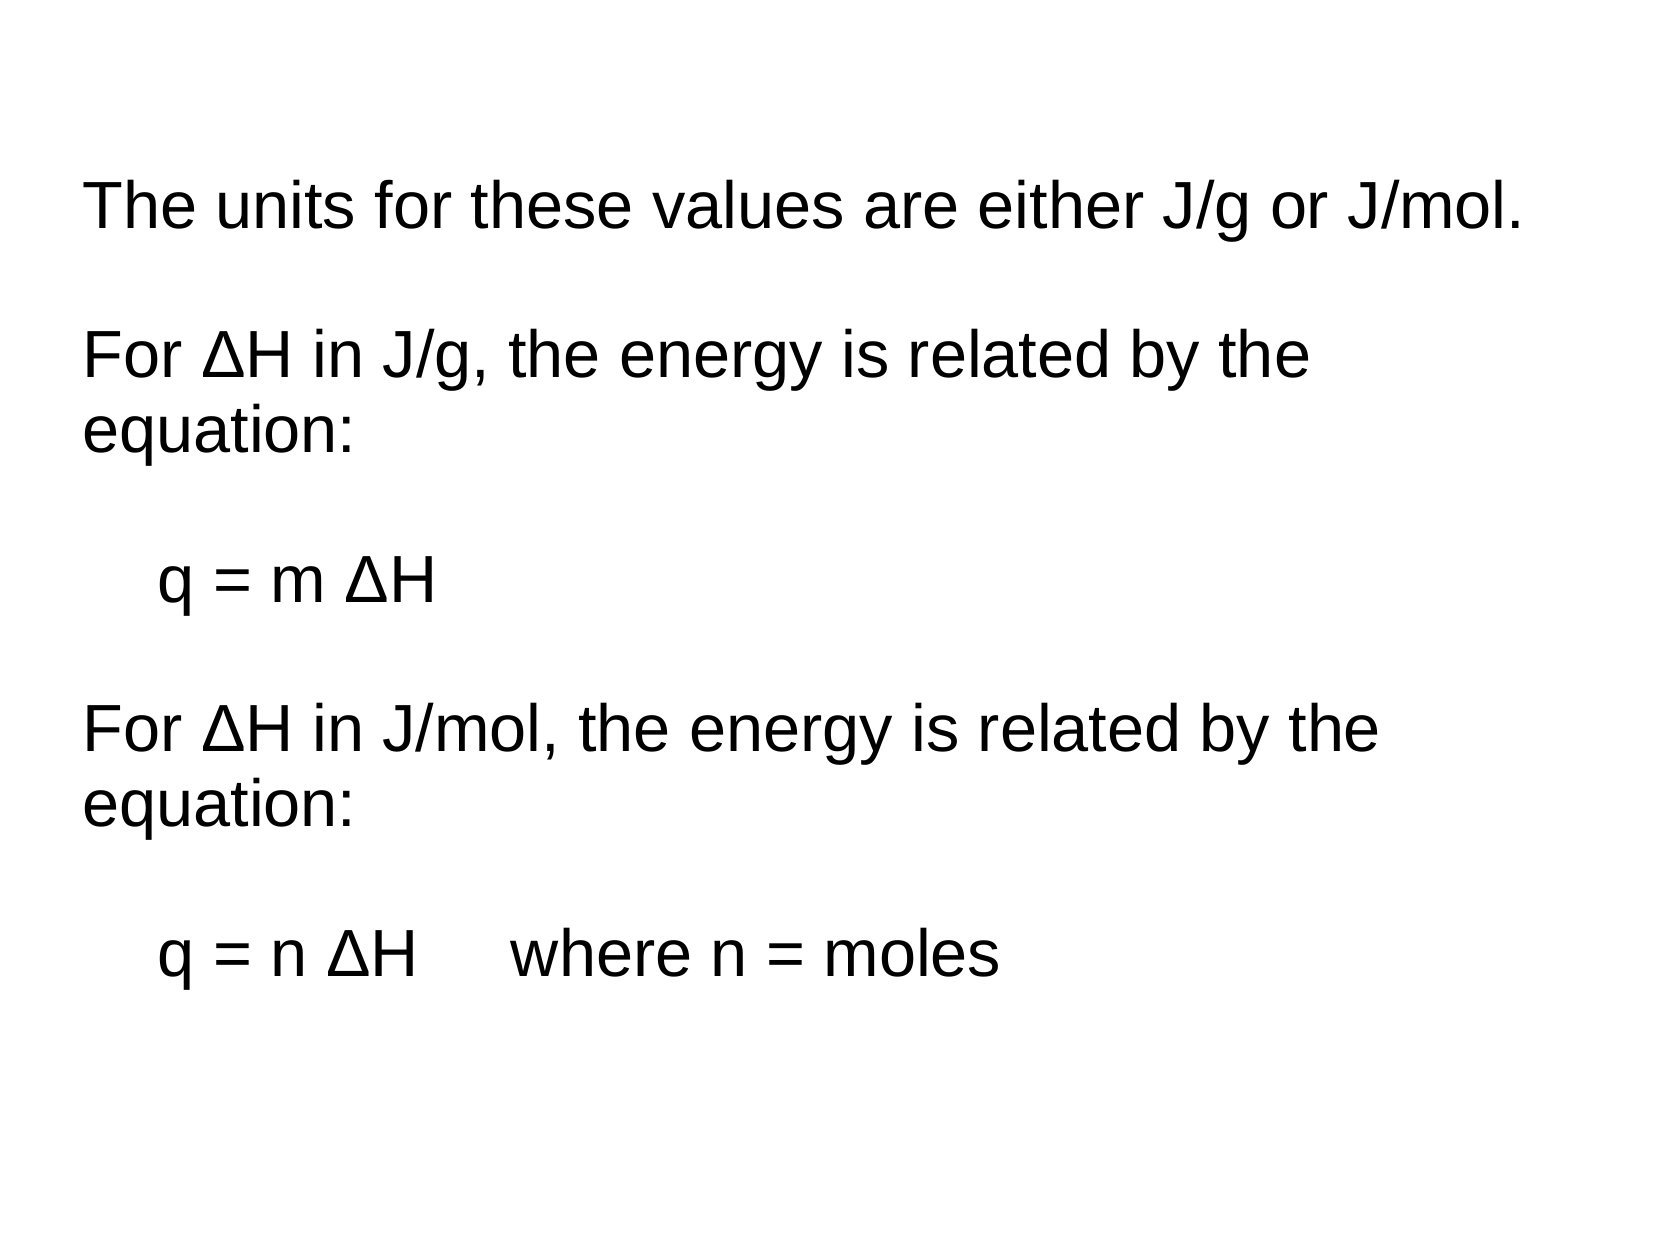

# The units for these values are either J/g or J/mol.
For ΔH in J/g, the energy is related by the equation:
	q = m ΔH
For ΔH in J/mol, the energy is related by the equation:
	q = n ΔH where n = moles